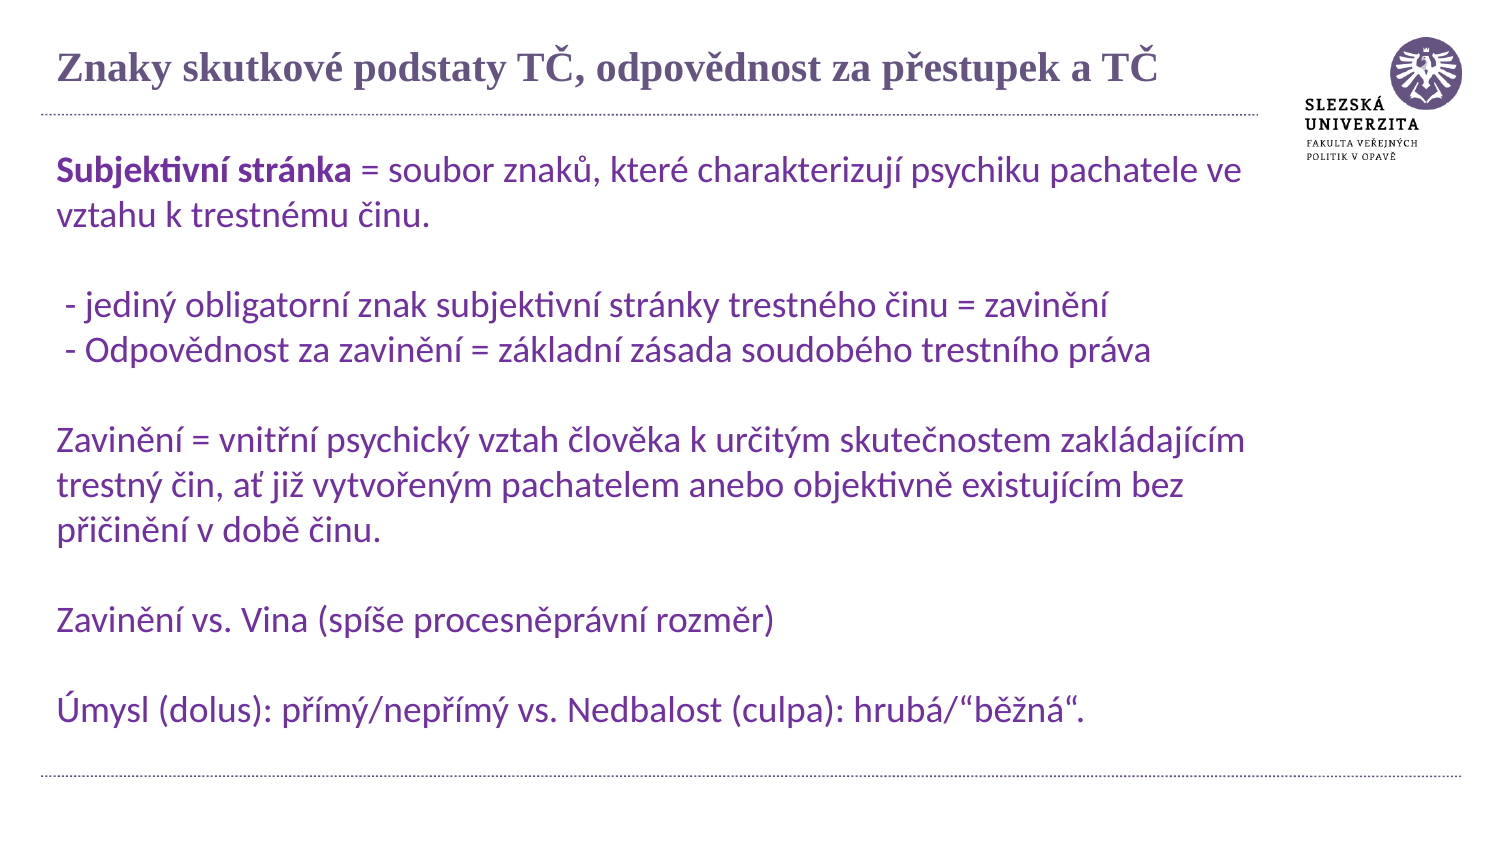

# Znaky skutkové podstaty TČ, odpovědnost za přestupek a TČ
Subjektivní stránka = soubor znaků, které charakterizují psychiku pachatele ve vztahu k trestnému činu.
 - jediný obligatorní znak subjektivní stránky trestného činu = zavinění
 - Odpovědnost za zavinění = základní zásada soudobého trestního práva
Zavinění = vnitřní psychický vztah člověka k určitým skutečnostem zakládajícím trestný čin, ať již vytvořeným pachatelem anebo objektivně existujícím bez přičinění v době činu.
Zavinění vs. Vina (spíše procesněprávní rozměr)
Úmysl (dolus): přímý/nepřímý vs. Nedbalost (culpa): hrubá/“běžná“.